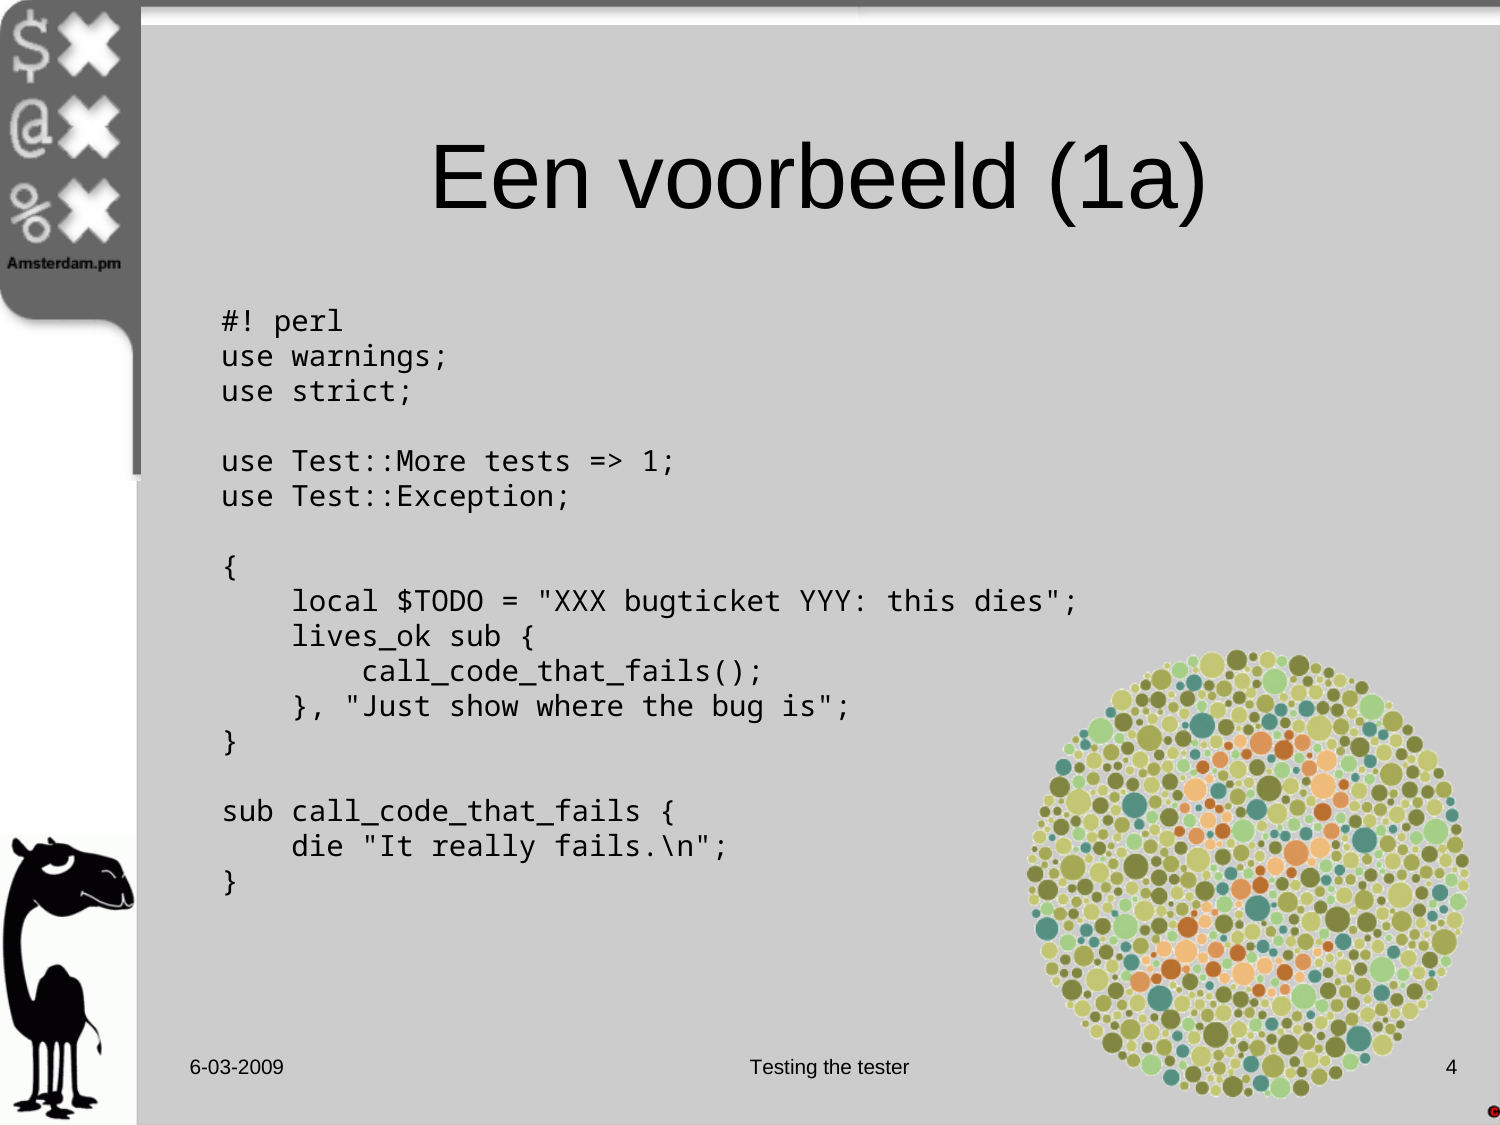

# Een voorbeeld (1a)
#! perl
use warnings;
use strict;
use Test::More tests => 1;
use Test::Exception;
{
 local $TODO = "XXX bugticket YYY: this dies";
 lives_ok sub {
 call_code_that_fails();
 }, "Just show where the bug is";
}
sub call_code_that_fails {
 die "It really fails.\n";
}
6-03-2009
Testing the tester
4